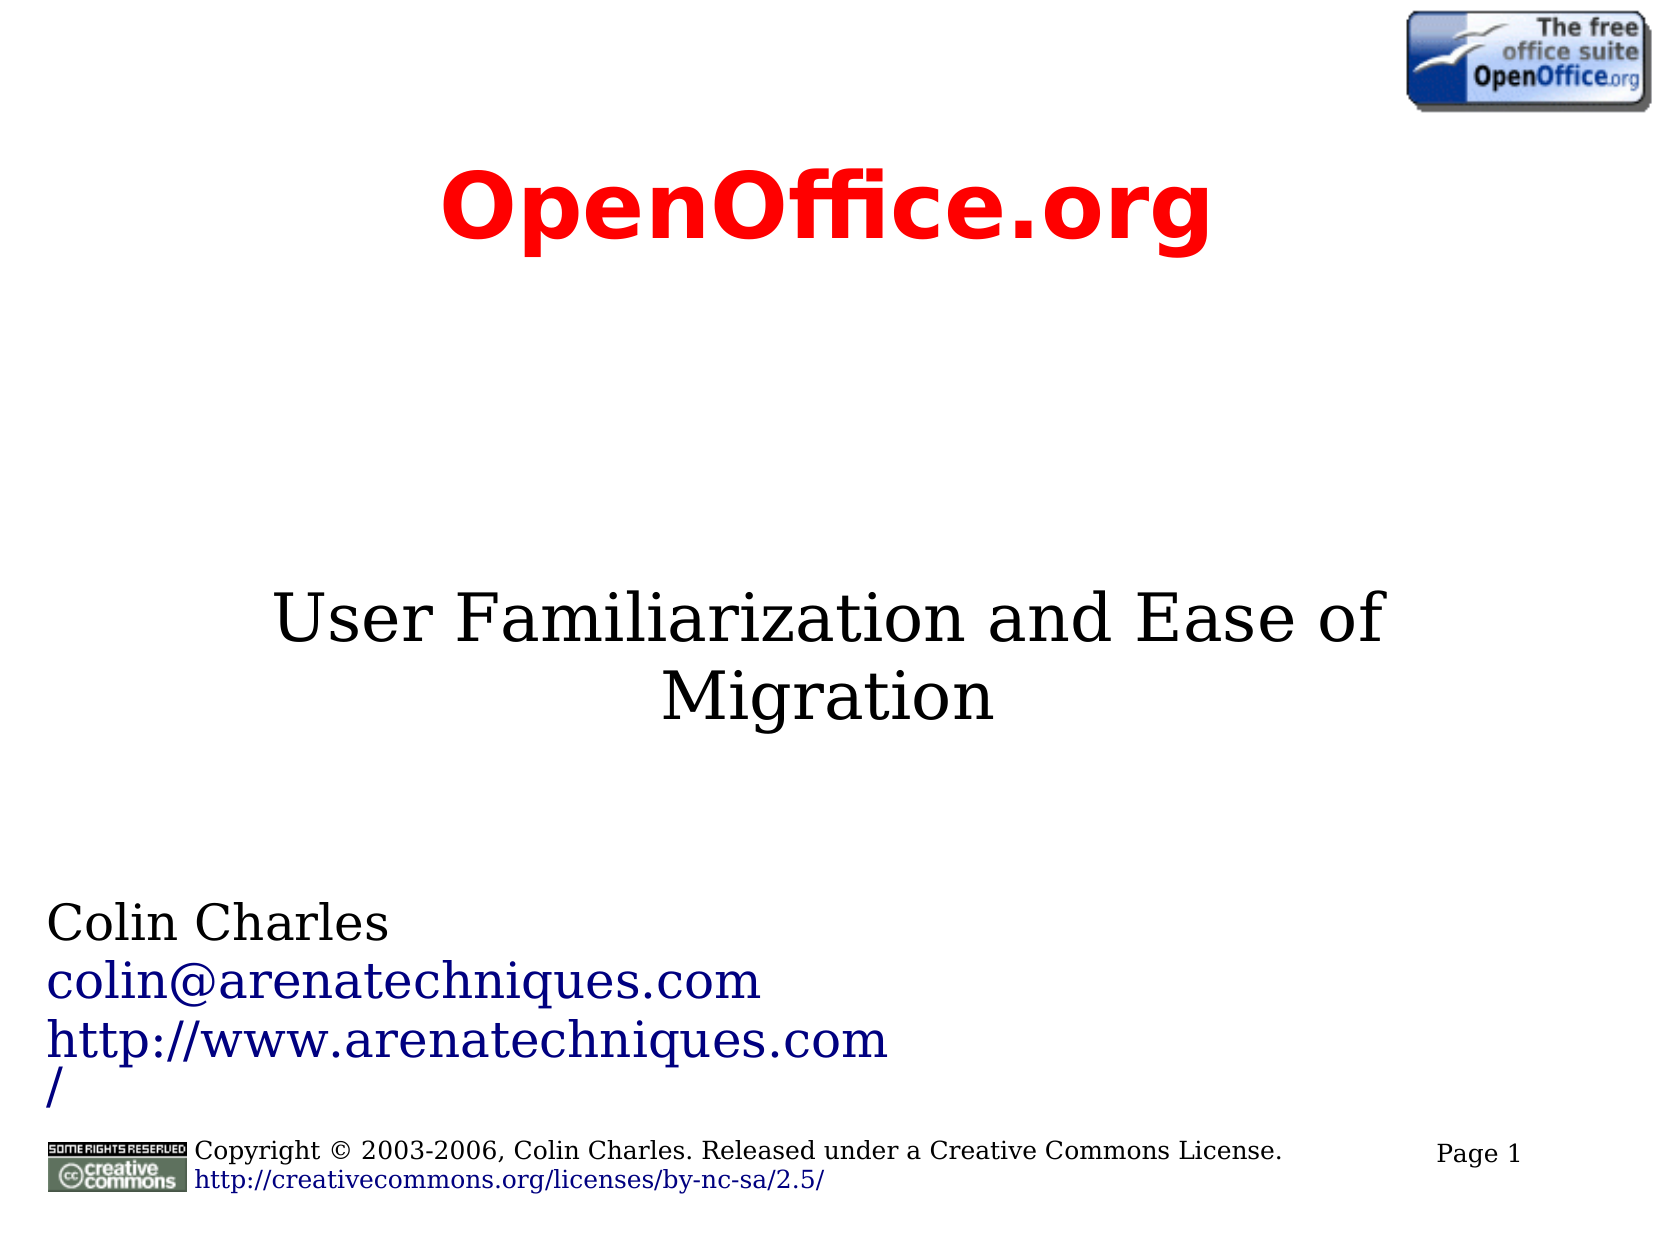

# OpenOffice.org
User Familiarization and Ease of Migration
Colin Charles
colin@arenatechniques.com
http://www.arenatechniques.com/